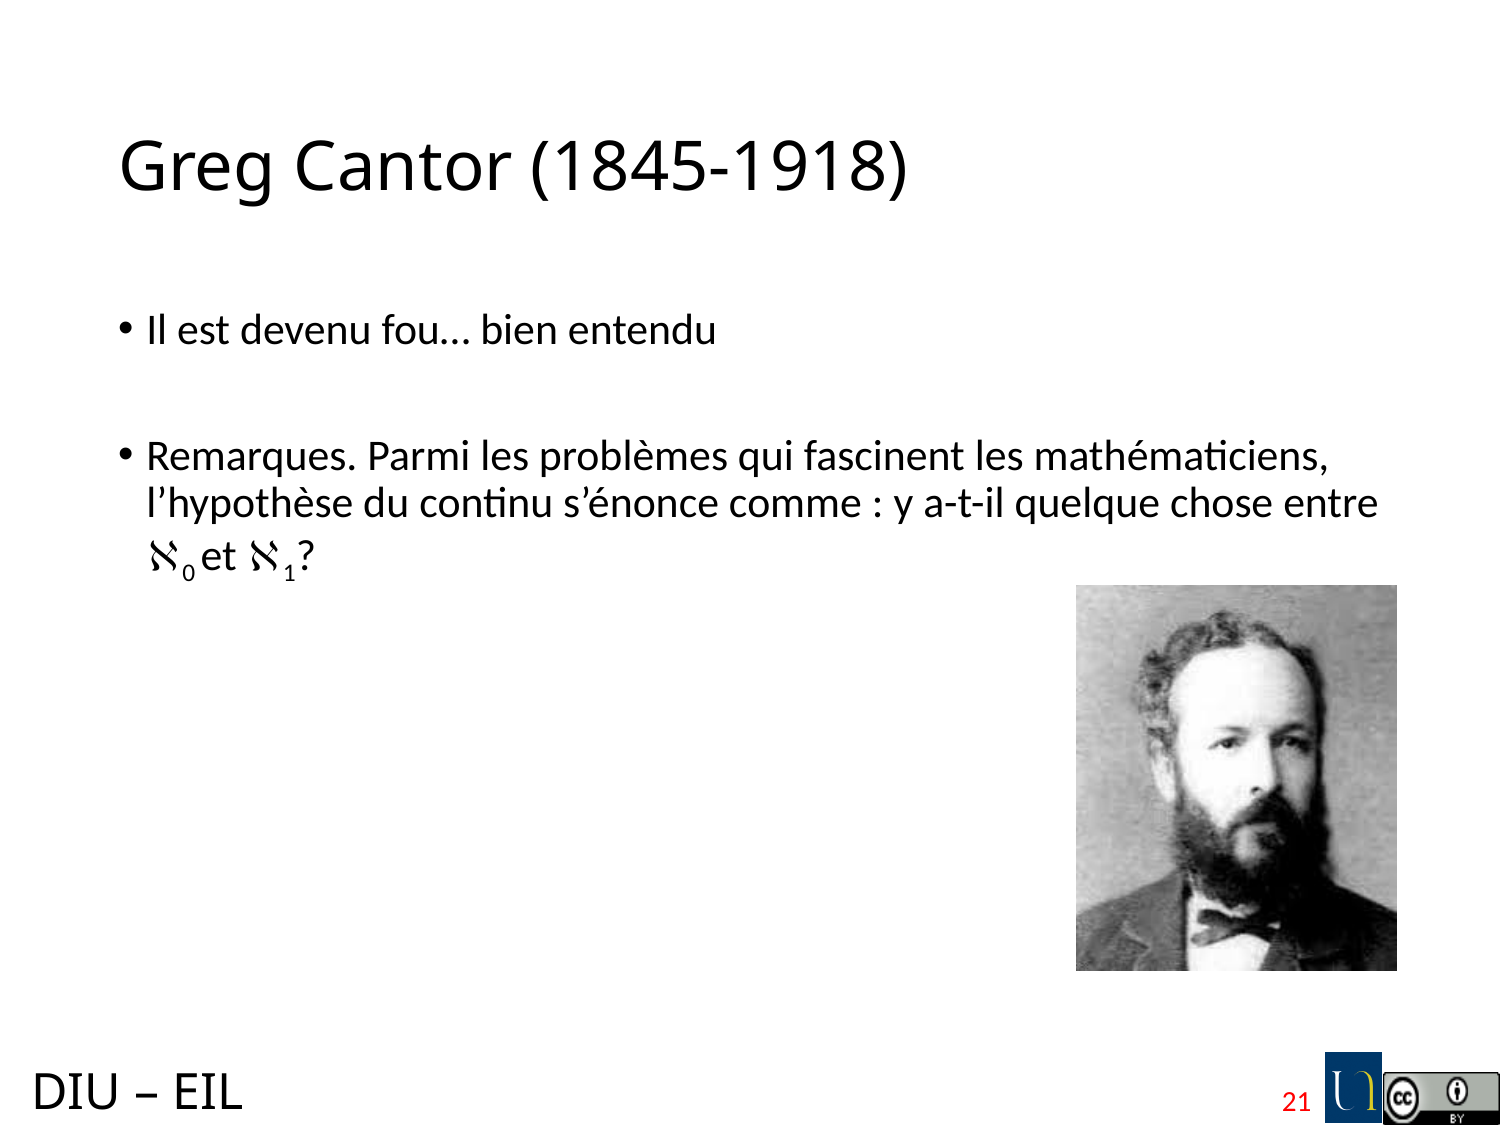

# Greg Cantor (1845-1918)
Il est devenu fou… bien entendu
Remarques. Parmi les problèmes qui fascinent les mathématiciens, l’hypothèse du continu s’énonce comme : y a-t-il quelque chose entre 0 et 1?